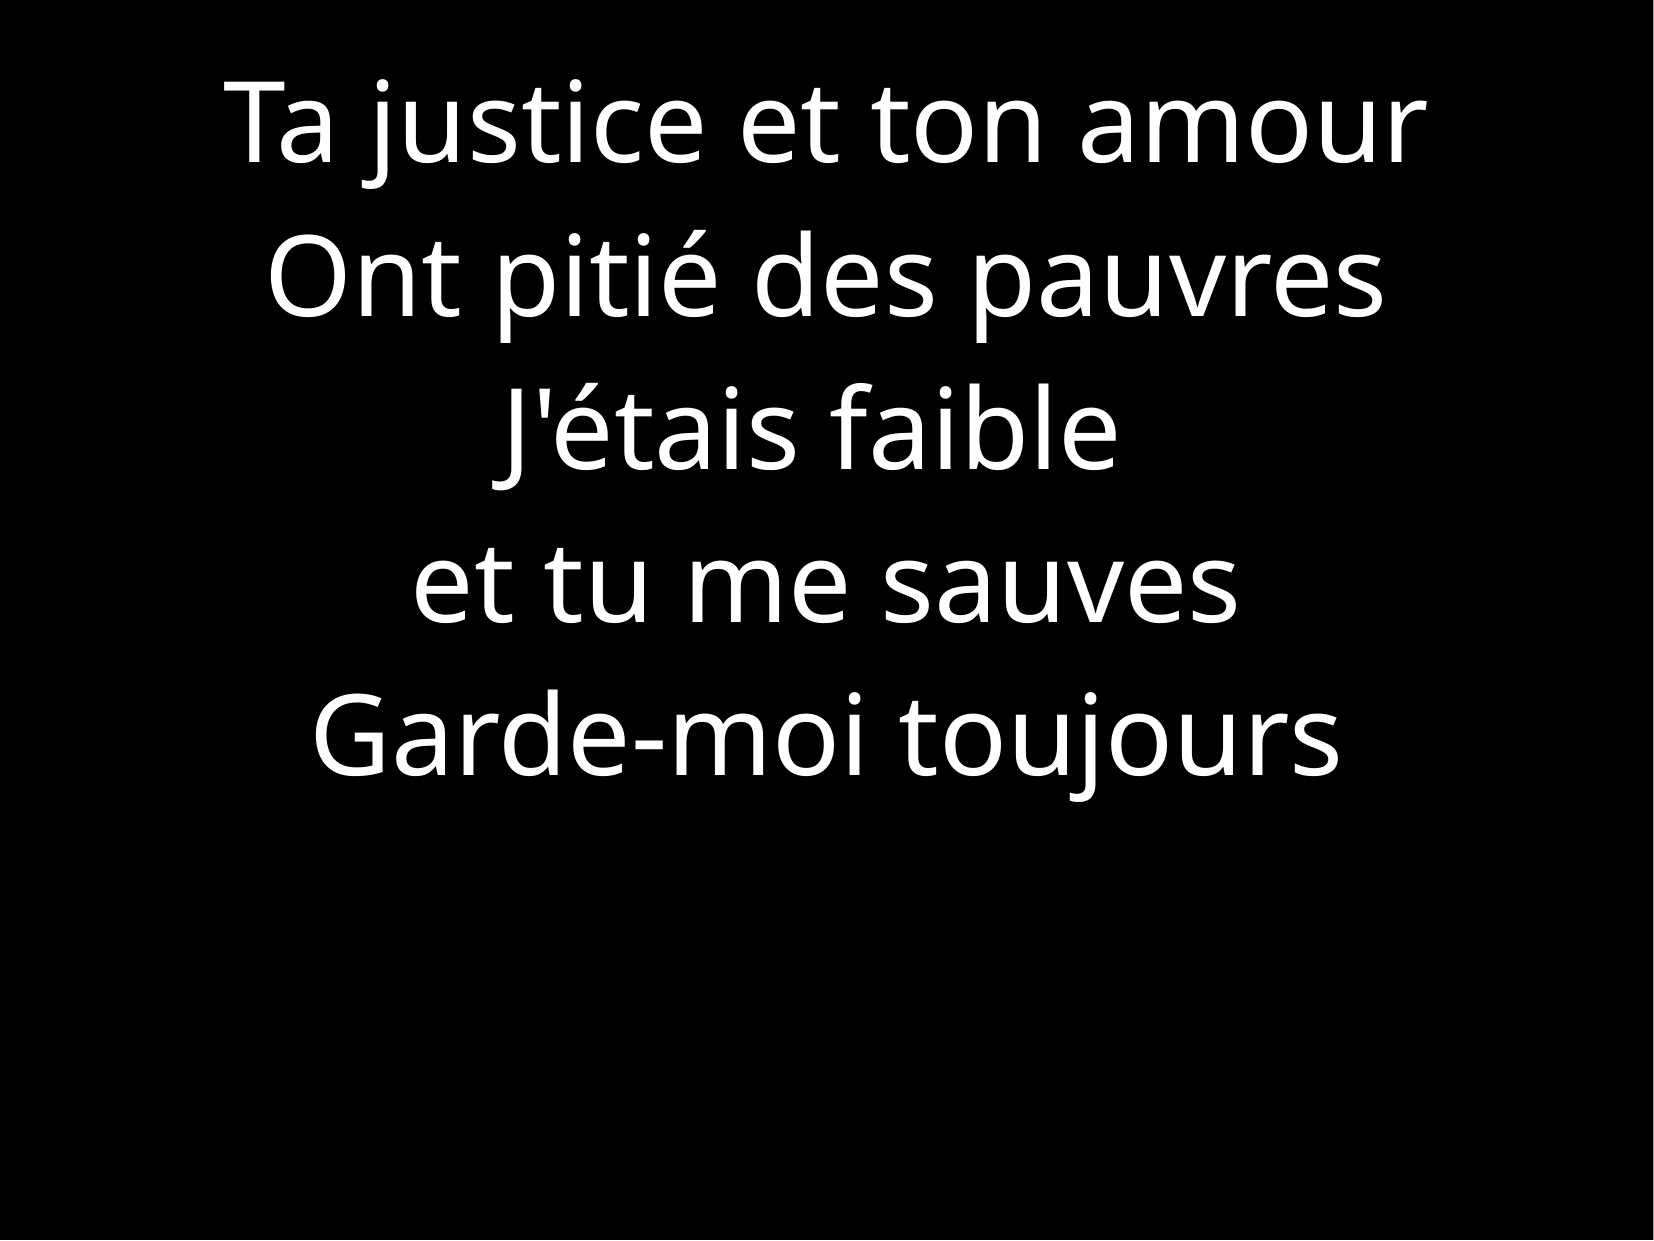

# Ta justice et ton amour
Ont pitié des pauvres
J'étais faible
et tu me sauves
Garde-moi toujours